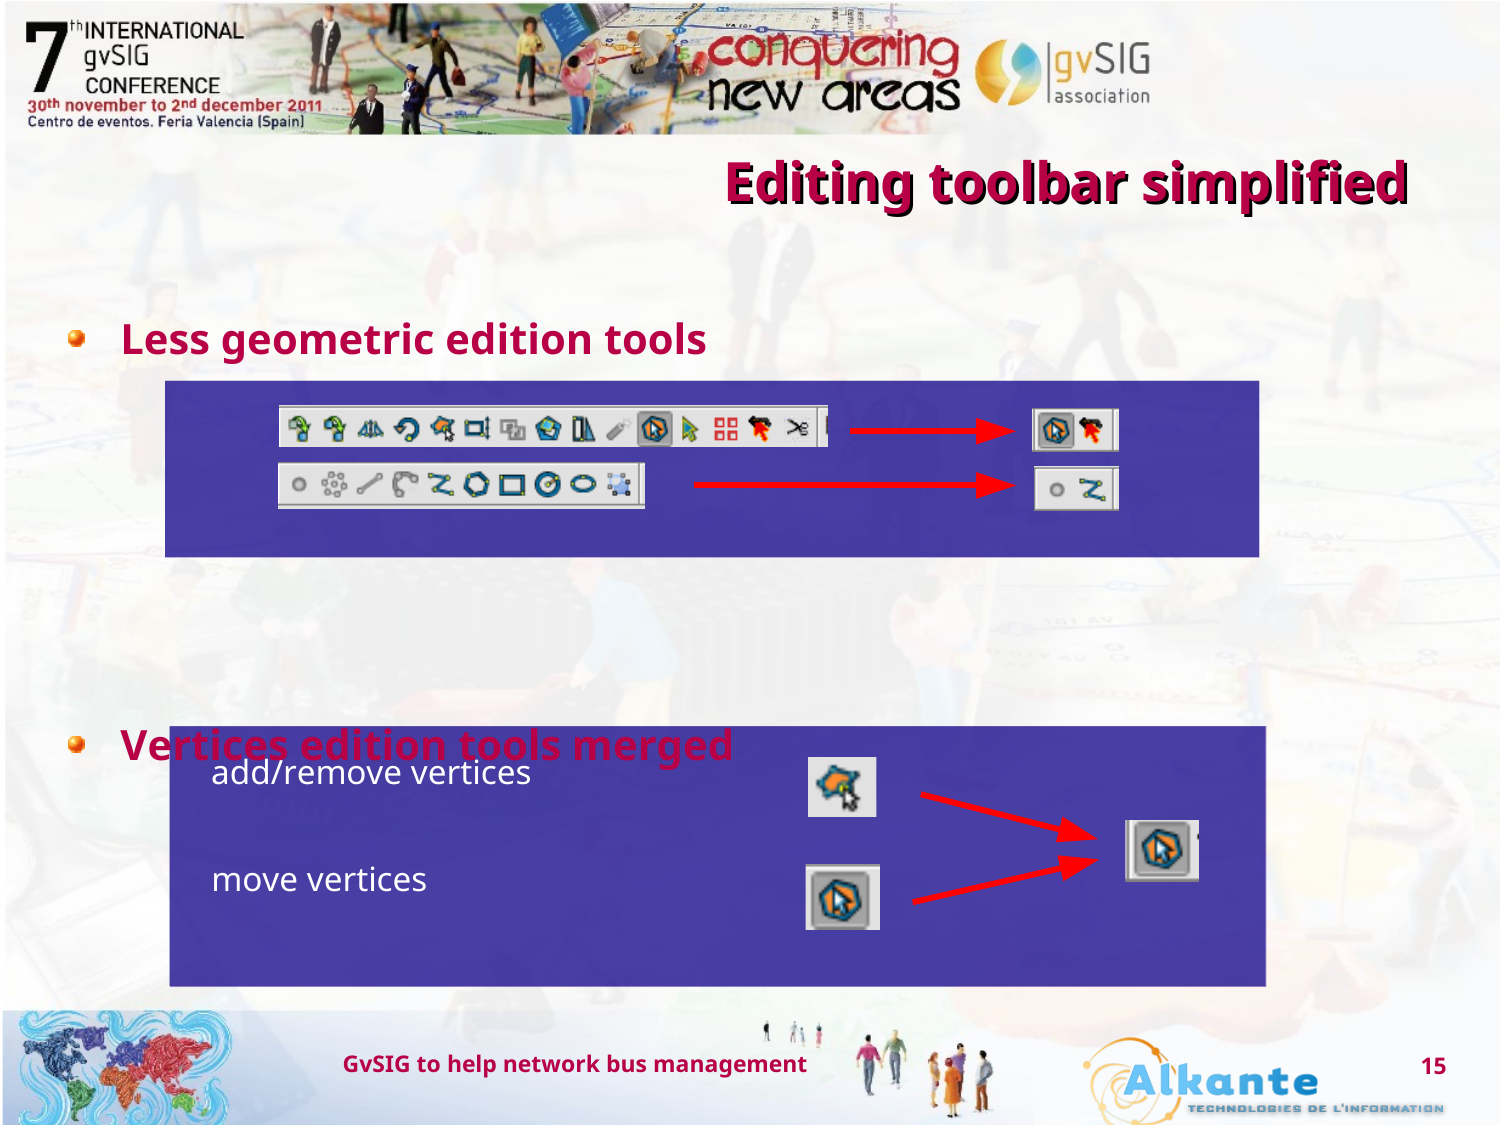

# Editing toolbar simplified
Less geometric edition tools
Vertices edition tools merged
add/remove vertices
move vertices
GvSIG to help network bus management
15